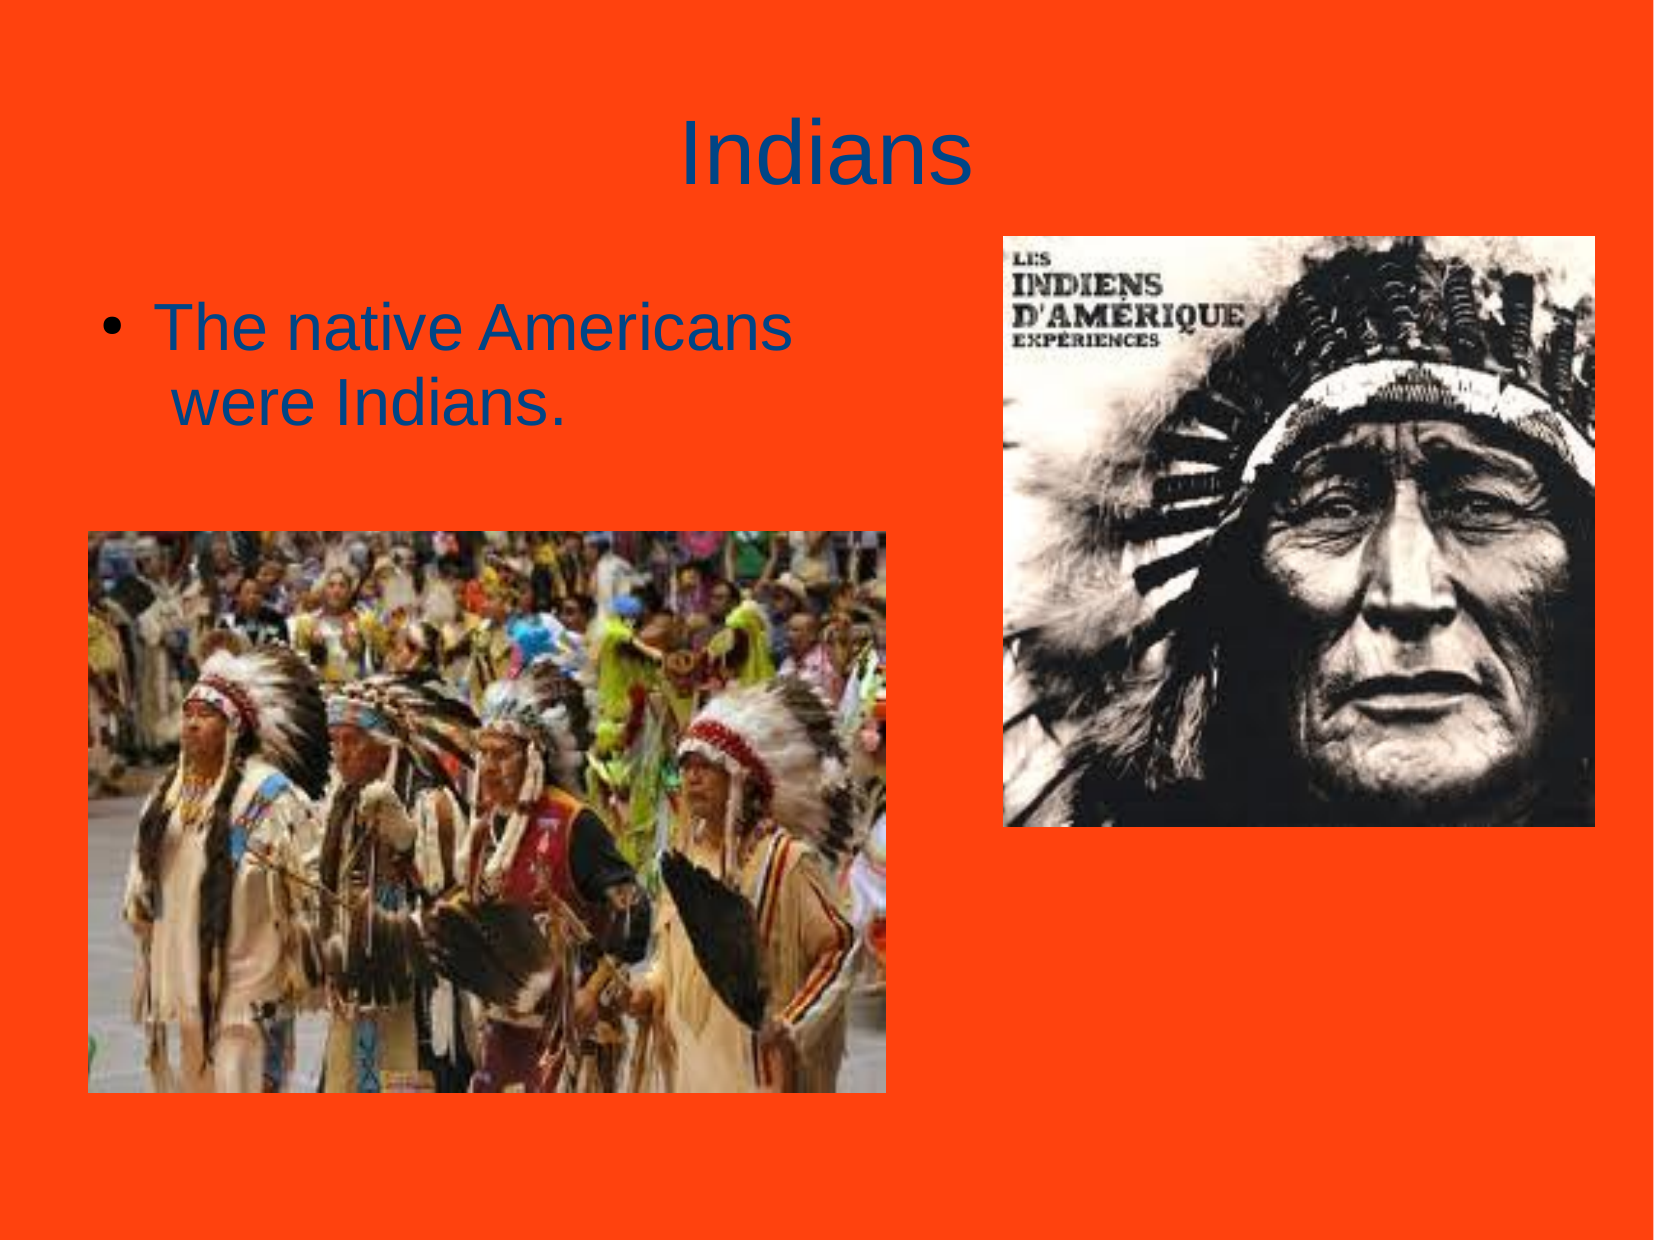

# Indians
The native Americans were Indians.